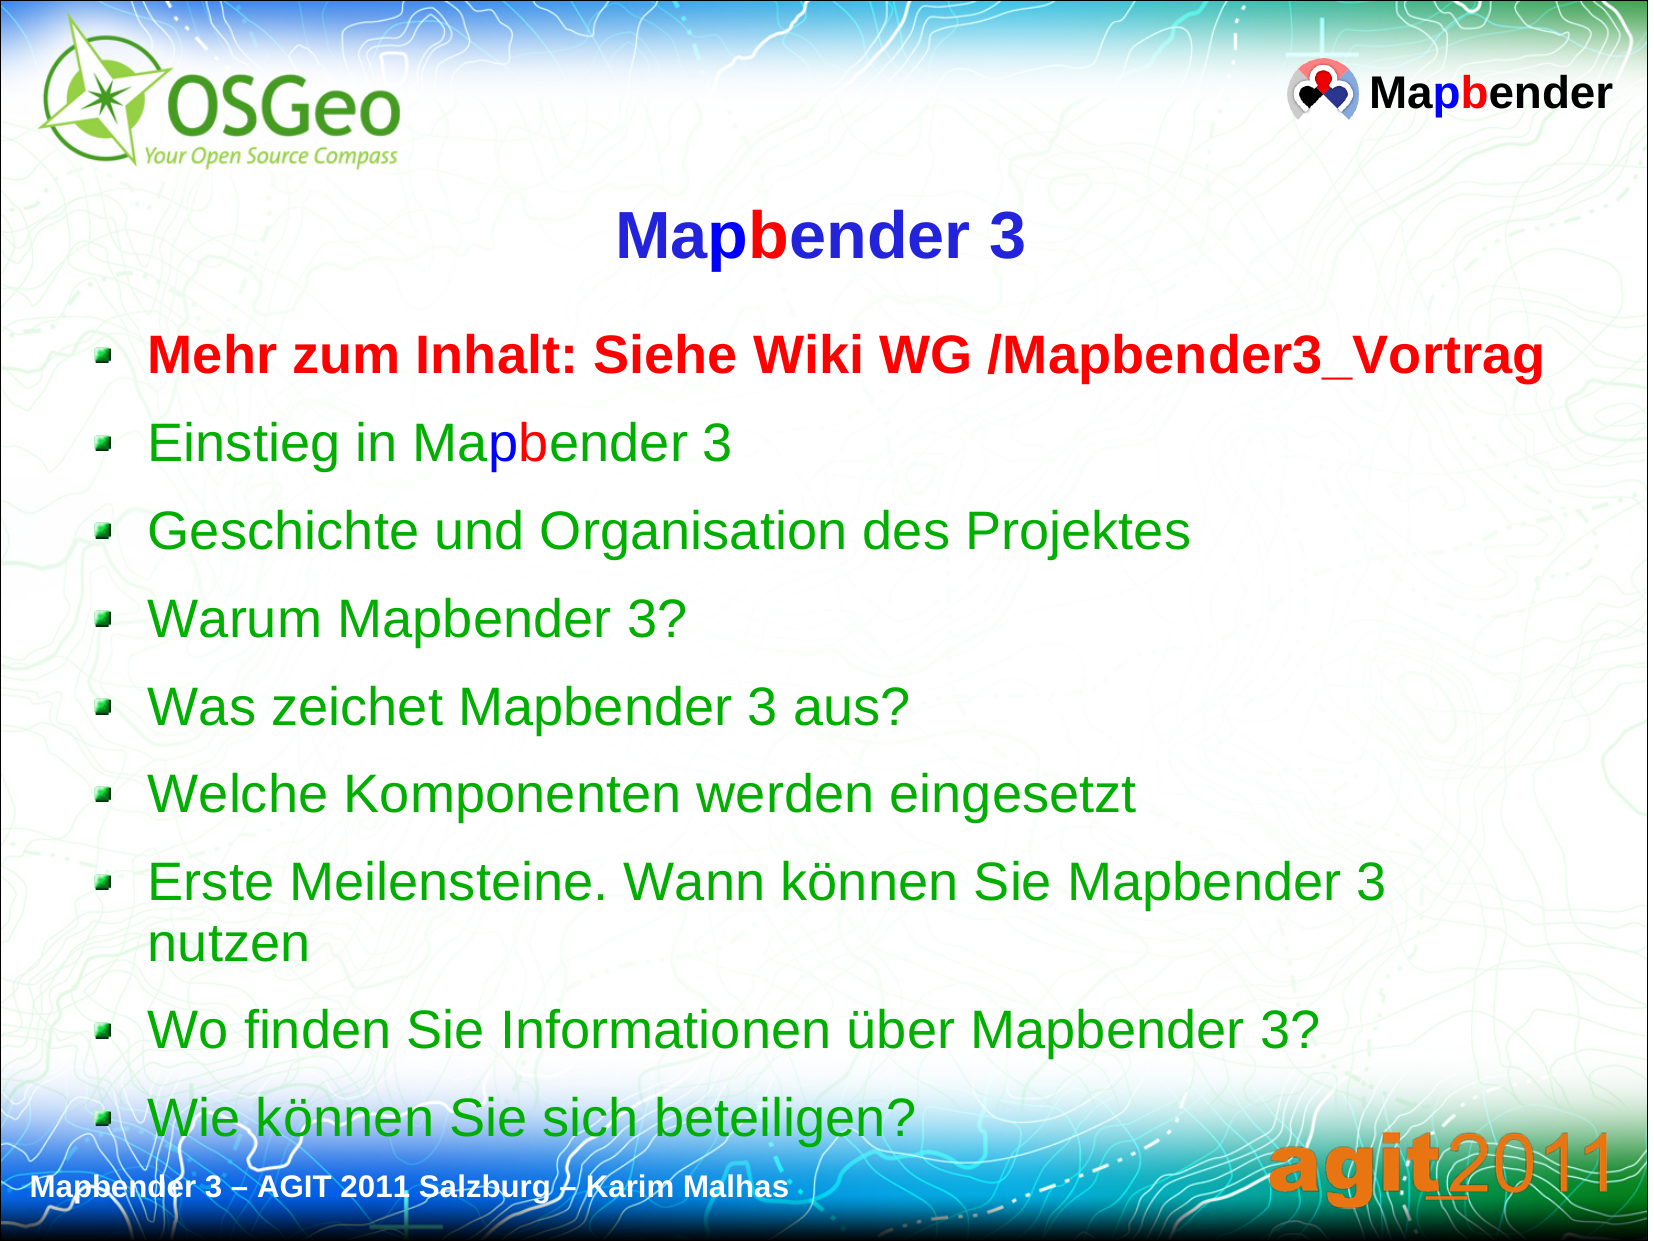

# Mapbender 3
Mehr zum Inhalt: Siehe Wiki WG /Mapbender3_Vortrag
Einstieg in Mapbender 3
Geschichte und Organisation des Projektes
Warum Mapbender 3?
Was zeichet Mapbender 3 aus?
Welche Komponenten werden eingesetzt
Erste Meilensteine. Wann können Sie Mapbender 3 nutzen
Wo finden Sie Informationen über Mapbender 3?
Wie können Sie sich beteiligen?